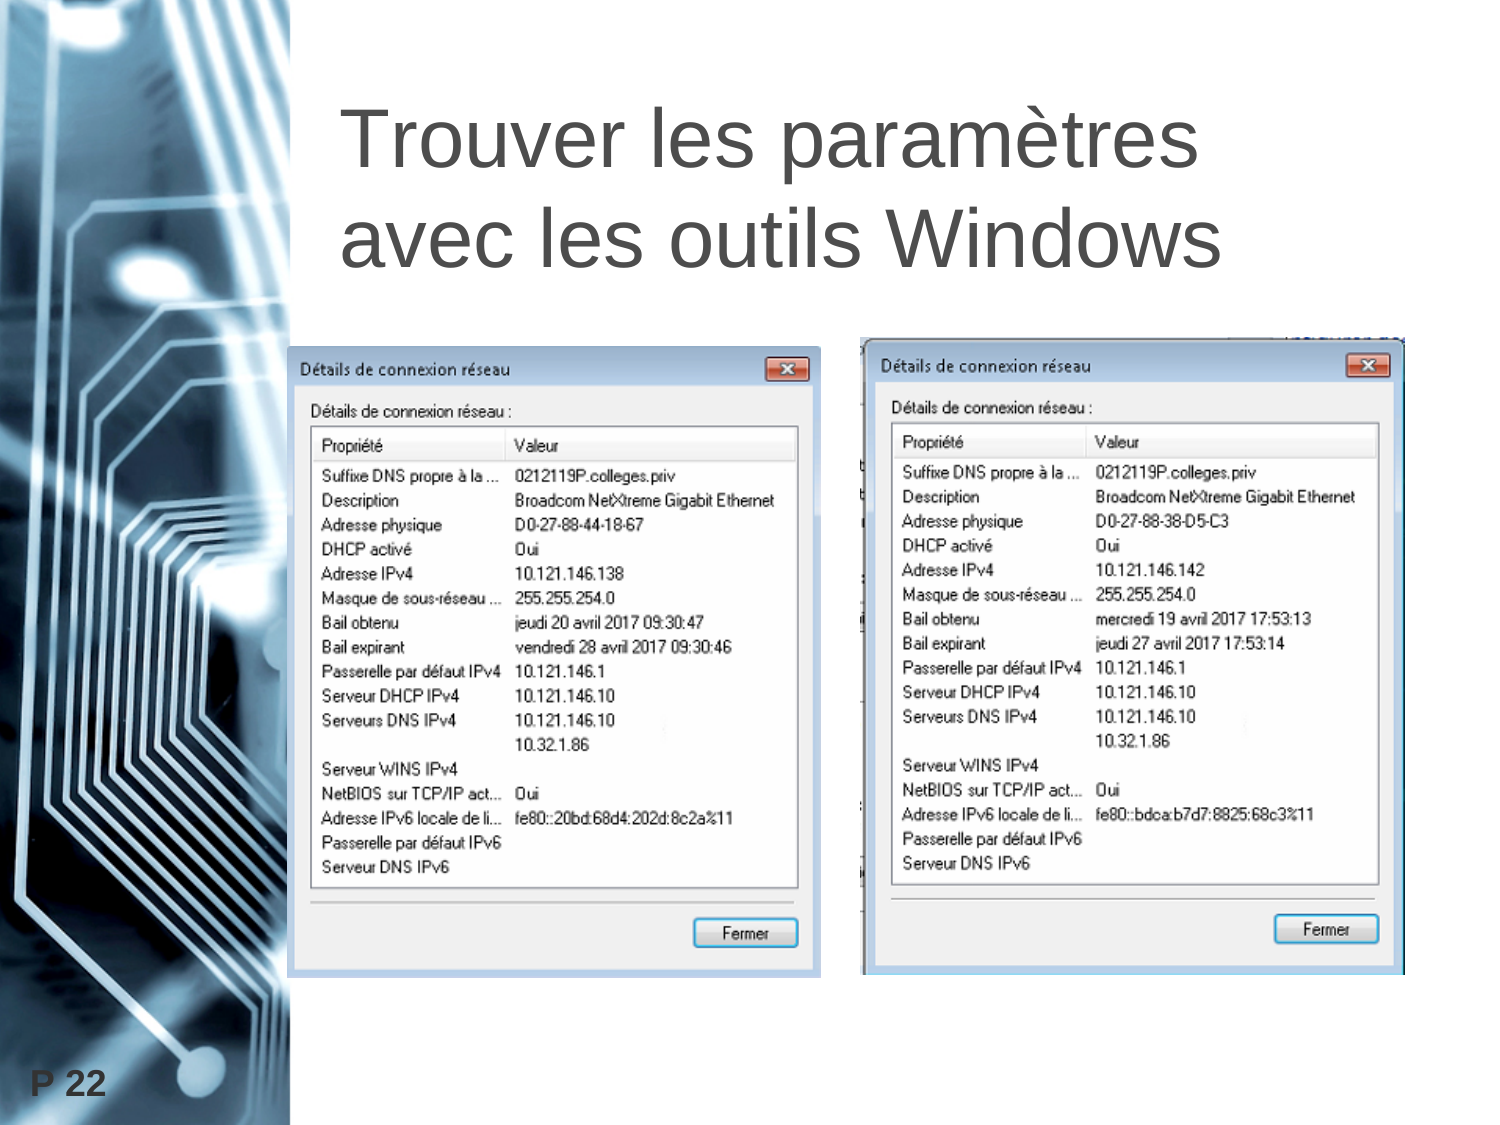

# Trouver les paramètres avec les outils Windows